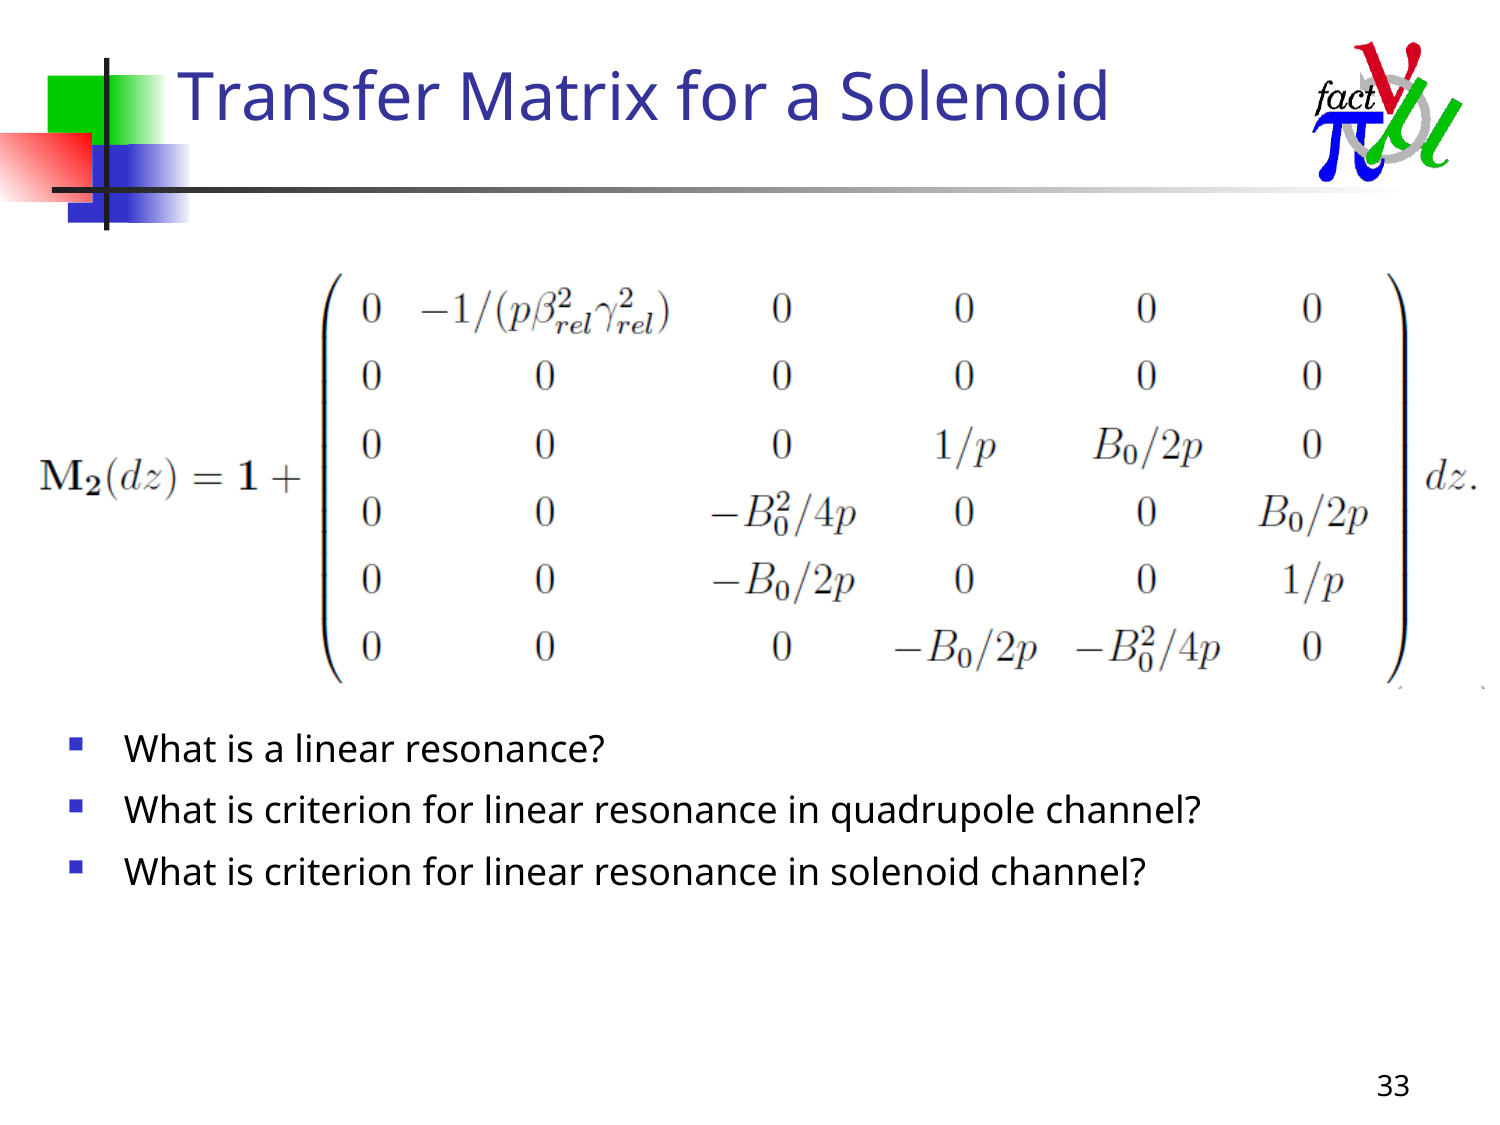

# Transfer Matrix for a Solenoid
What is a linear resonance?
What is criterion for linear resonance in quadrupole channel?
What is criterion for linear resonance in solenoid channel?
33